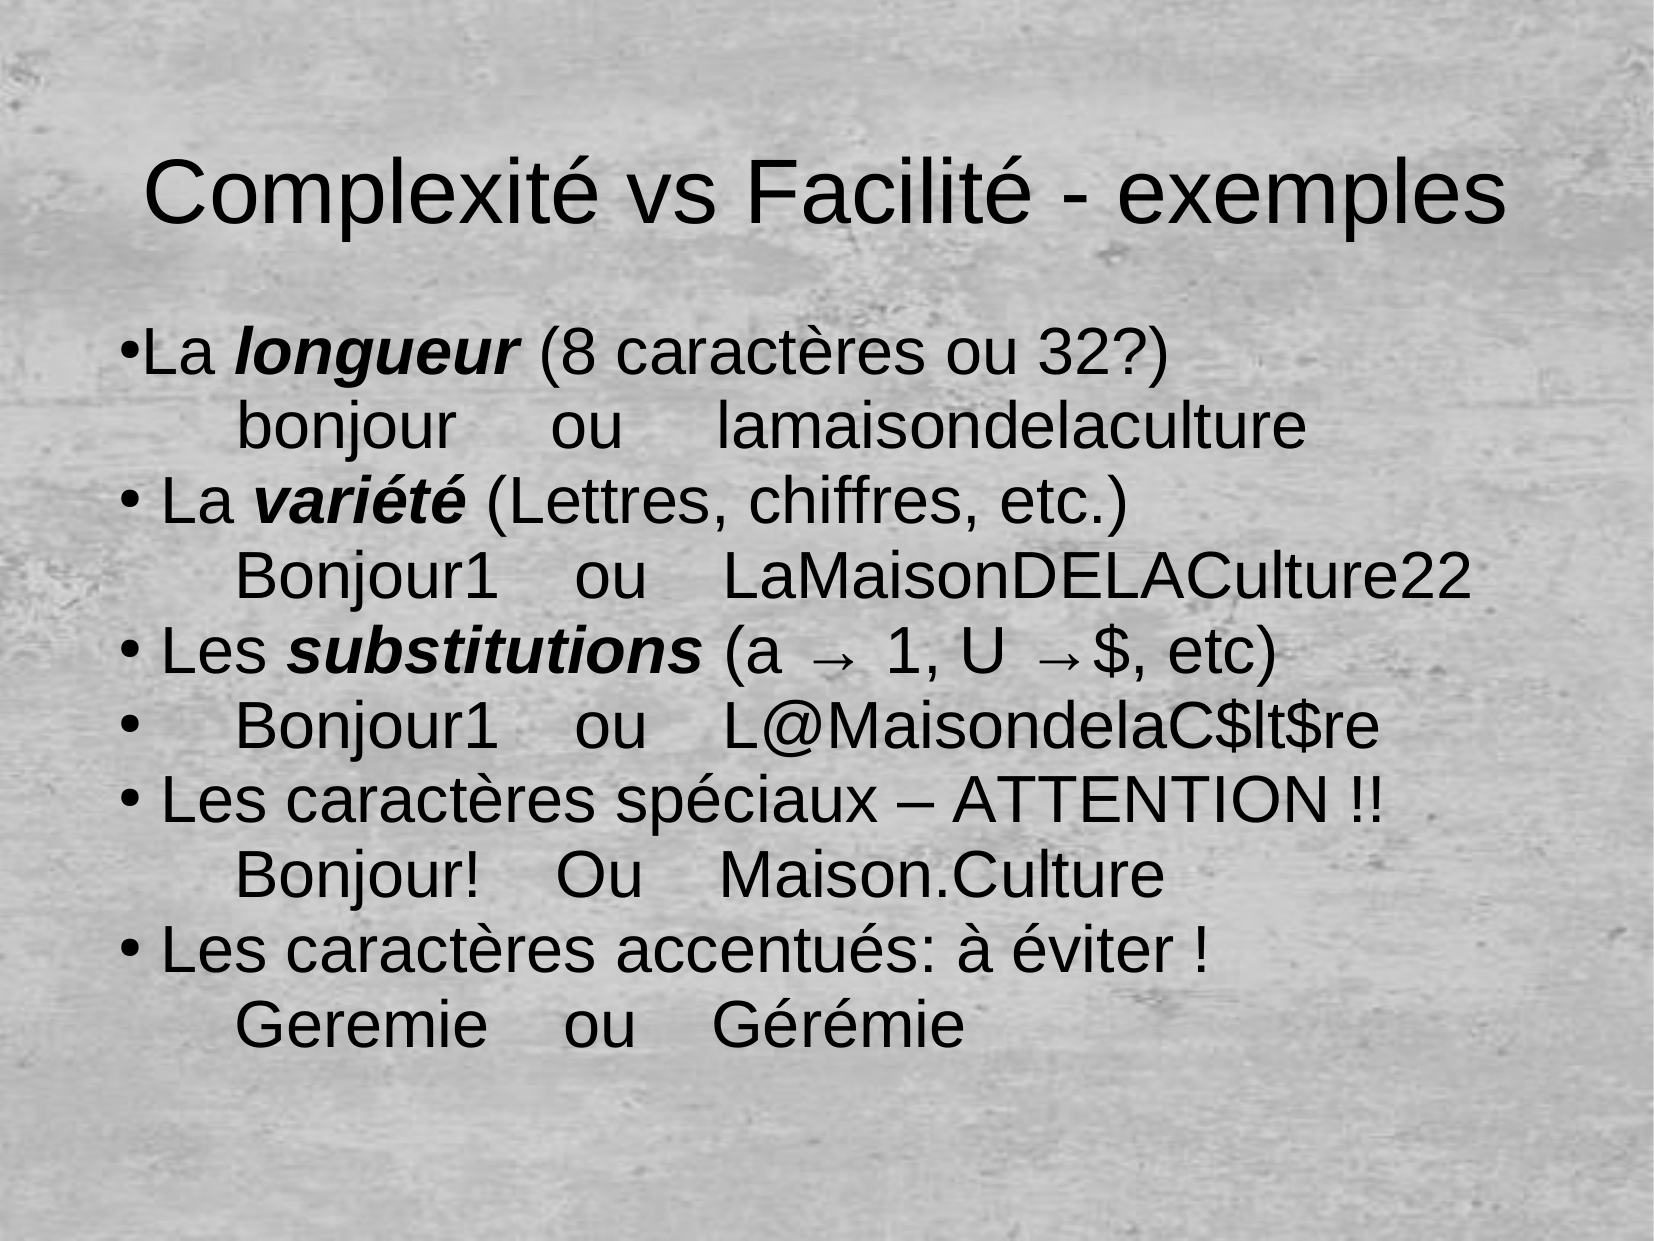

# Complexité vs Facilité - exemples
La longueur (8 caractères ou 32?)
bonjour ou lamaisondelaculture
 La variété (Lettres, chiffres, etc.)
 Bonjour1 ou LaMaisonDELACulture22
 Les substitutions (a → 1, U →$, etc)
 Bonjour1 ou L@MaisondelaC$lt$re
 Les caractères spéciaux – ATTENTION !!
 Bonjour! Ou Maison.Culture
 Les caractères accentués: à éviter !
 Geremie ou Gérémie